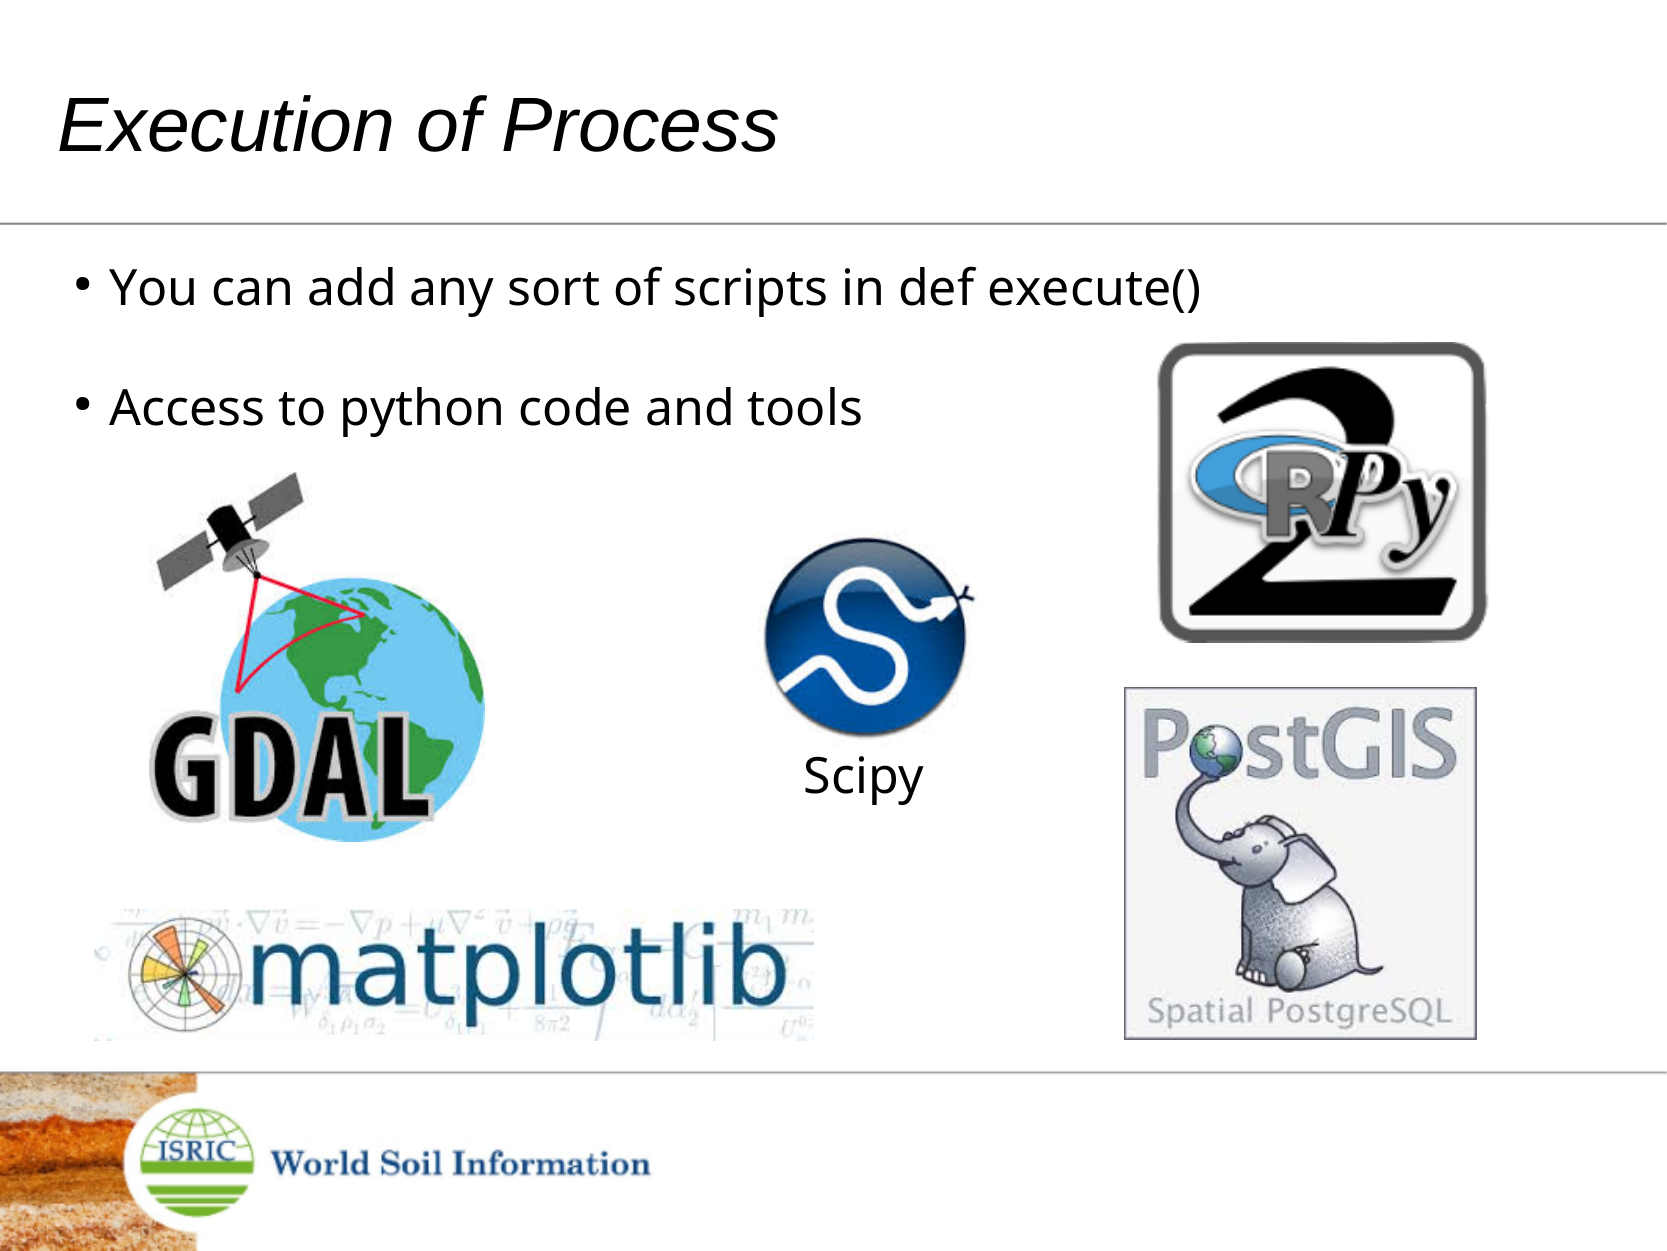

Execution of Process
You can add any sort of scripts in def execute()
Access to python code and tools
Scipy
#